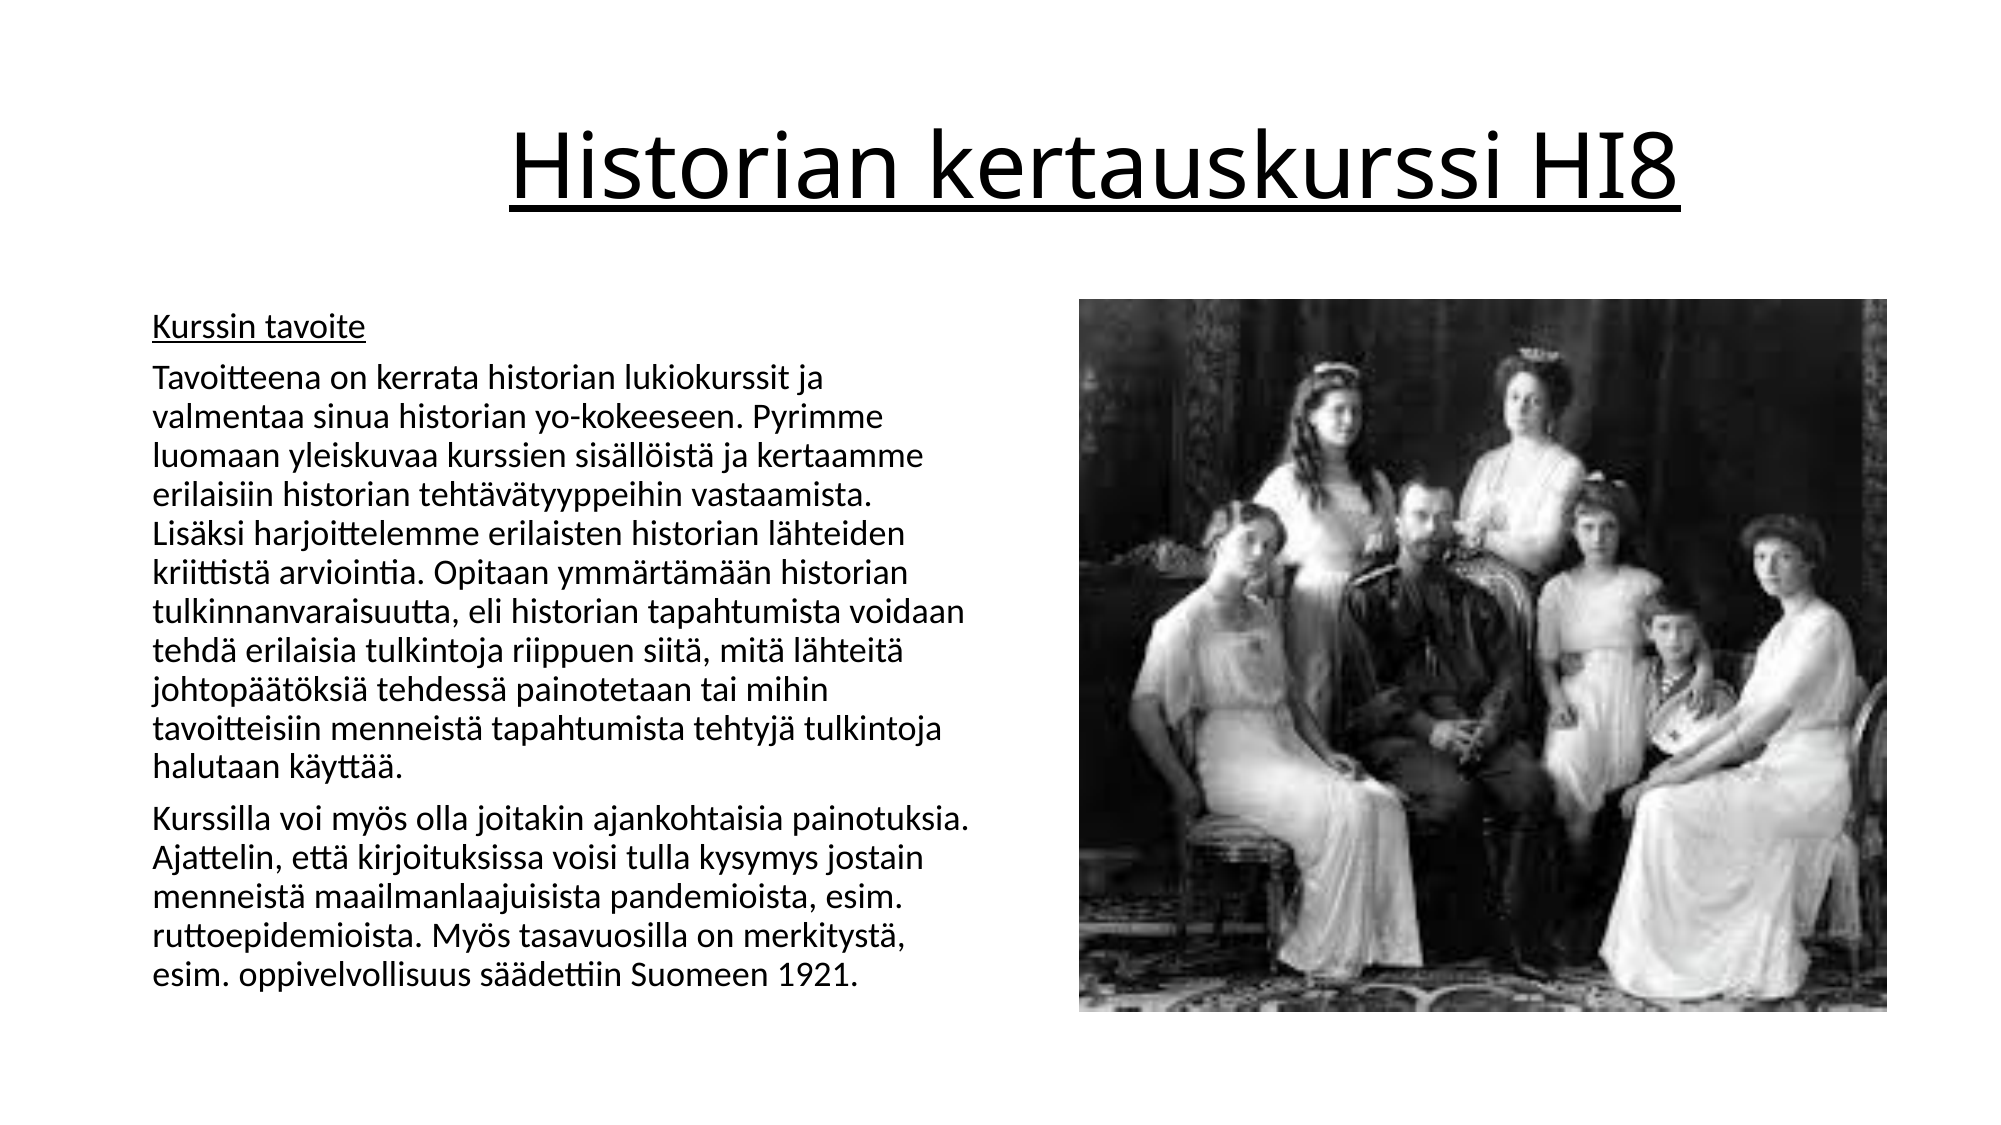

# Historian kertauskurssi HI8
Kurssin tavoite
Tavoitteena on kerrata historian lukiokurssit ja valmentaa sinua historian yo-kokeeseen. Pyrimme luomaan yleiskuvaa kurssien sisällöistä ja kertaamme erilaisiin historian tehtävätyyppeihin vastaamista. Lisäksi harjoittelemme erilaisten historian lähteiden kriittistä arviointia. Opitaan ymmärtämään historian tulkinnanvaraisuutta, eli historian tapahtumista voidaan tehdä erilaisia tulkintoja riippuen siitä, mitä lähteitä johtopäätöksiä tehdessä painotetaan tai mihin tavoitteisiin menneistä tapahtumista tehtyjä tulkintoja halutaan käyttää.
Kurssilla voi myös olla joitakin ajankohtaisia painotuksia. Ajattelin, että kirjoituksissa voisi tulla kysymys jostain menneistä maailmanlaajuisista pandemioista, esim. ruttoepidemioista. Myös tasavuosilla on merkitystä, esim. oppivelvollisuus säädettiin Suomeen 1921.